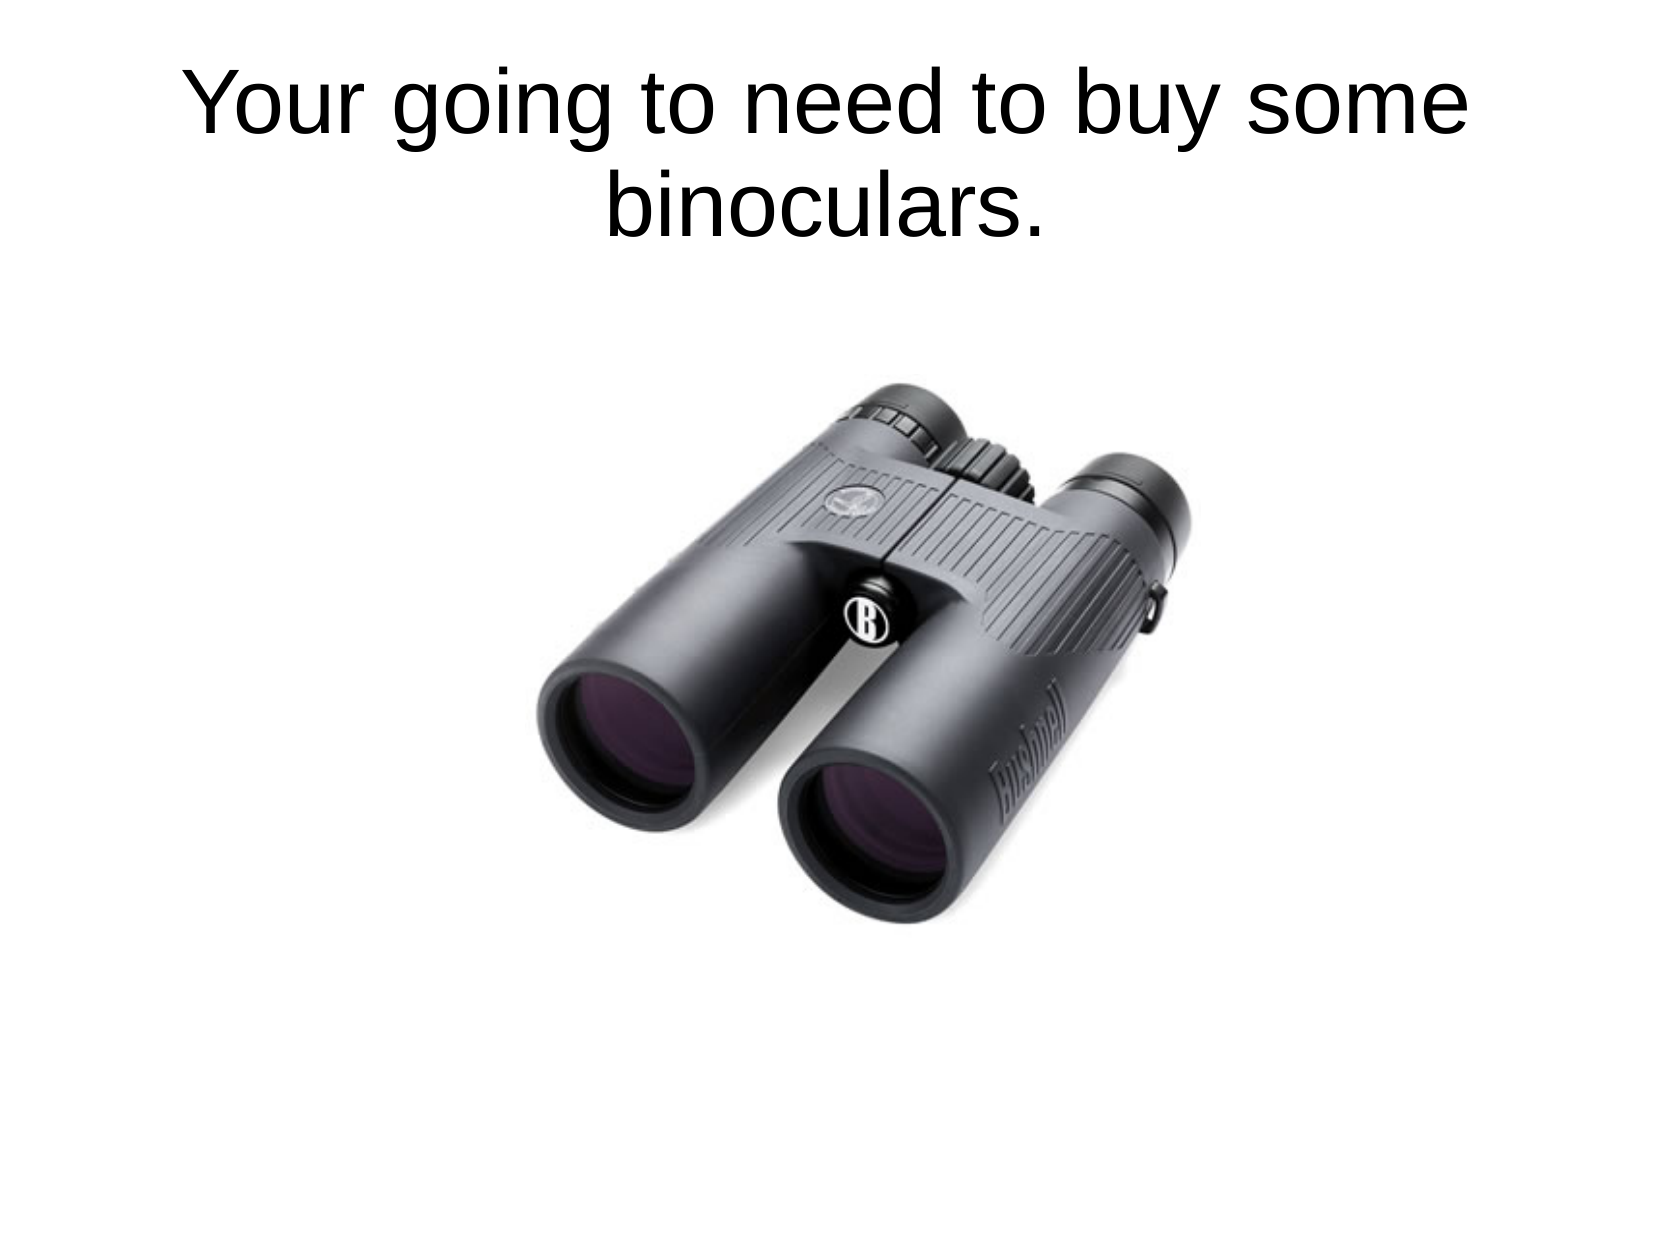

# Your going to need to buy some binoculars.